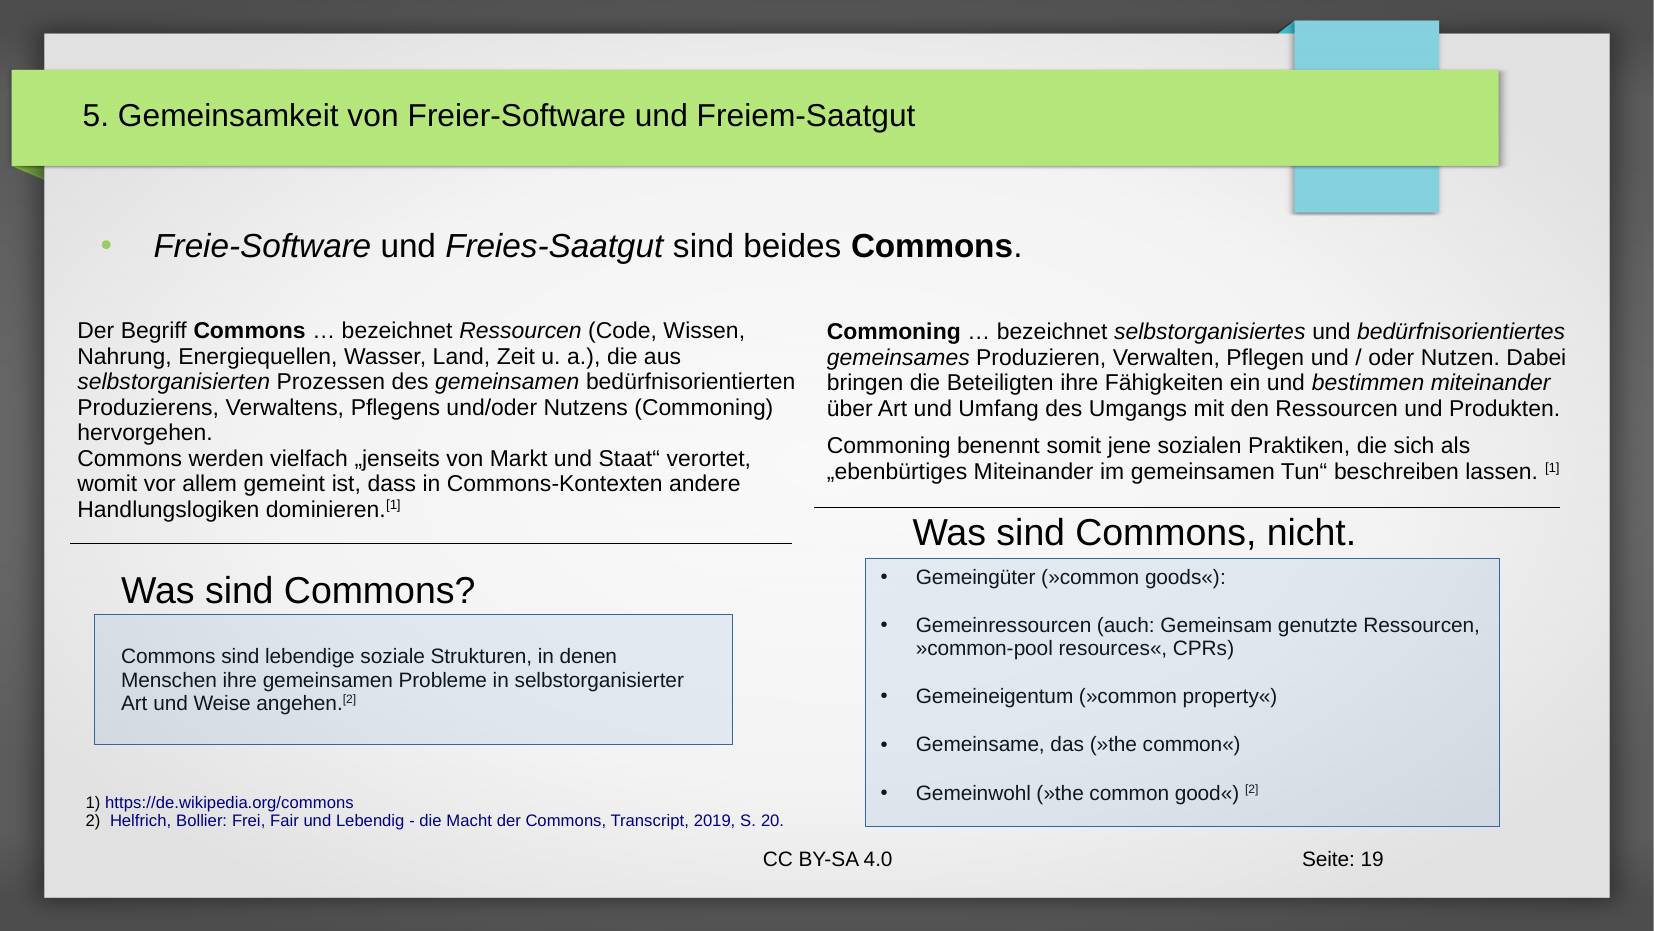

# 5. Gemeinsamkeit von Freier-Software und Freiem-Saatgut
Freie-Software und Freies-Saatgut sind beides Commons.
Der Begriff Commons … bezeichnet Ressourcen (Code, Wissen, Nahrung, Energiequellen, Wasser, Land, Zeit u. a.), die aus selbstorganisierten Prozessen des gemeinsamen bedürfnisorientierten Produzierens, Verwaltens, Pflegens und/oder Nutzens (Commoning) hervorgehen.
Commons werden vielfach „jenseits von Markt und Staat“ verortet, womit vor allem gemeint ist, dass in Commons-Kontexten andere Handlungslogiken dominieren.[1]
Commoning … bezeichnet selbstorganisiertes und bedürfnisorientiertes gemeinsames Produzieren, Verwalten, Pflegen und / oder Nutzen. Dabei bringen die Beteiligten ihre Fähigkeiten ein und bestimmen miteinander über Art und Umfang des Umgangs mit den Ressourcen und Produkten.
Commoning benennt somit jene sozialen Praktiken, die sich als „ebenbürtiges Miteinander im gemeinsamen Tun“ beschreiben lassen. [1]
Was sind Commons, nicht.
Gemeingüter (»common goods«):
Gemeinressourcen (auch: Gemeinsam genutzte Ressourcen, »common-pool resources«, CPRs)
Gemeineigentum (»common property«)
Gemeinsame, das (»the common«)
Gemeinwohl (»the common good«) [2]
Was sind Commons?
Commons sind lebendige soziale Strukturen, in denen Menschen ihre gemeinsamen Probleme in selbstorganisierter Art und Weise angehen.[2]
1) https://de.wikipedia.org/commons
2) Helfrich, Bollier: Frei, Fair und Lebendig - die Macht der Commons, Transcript, 2019, S. 20.